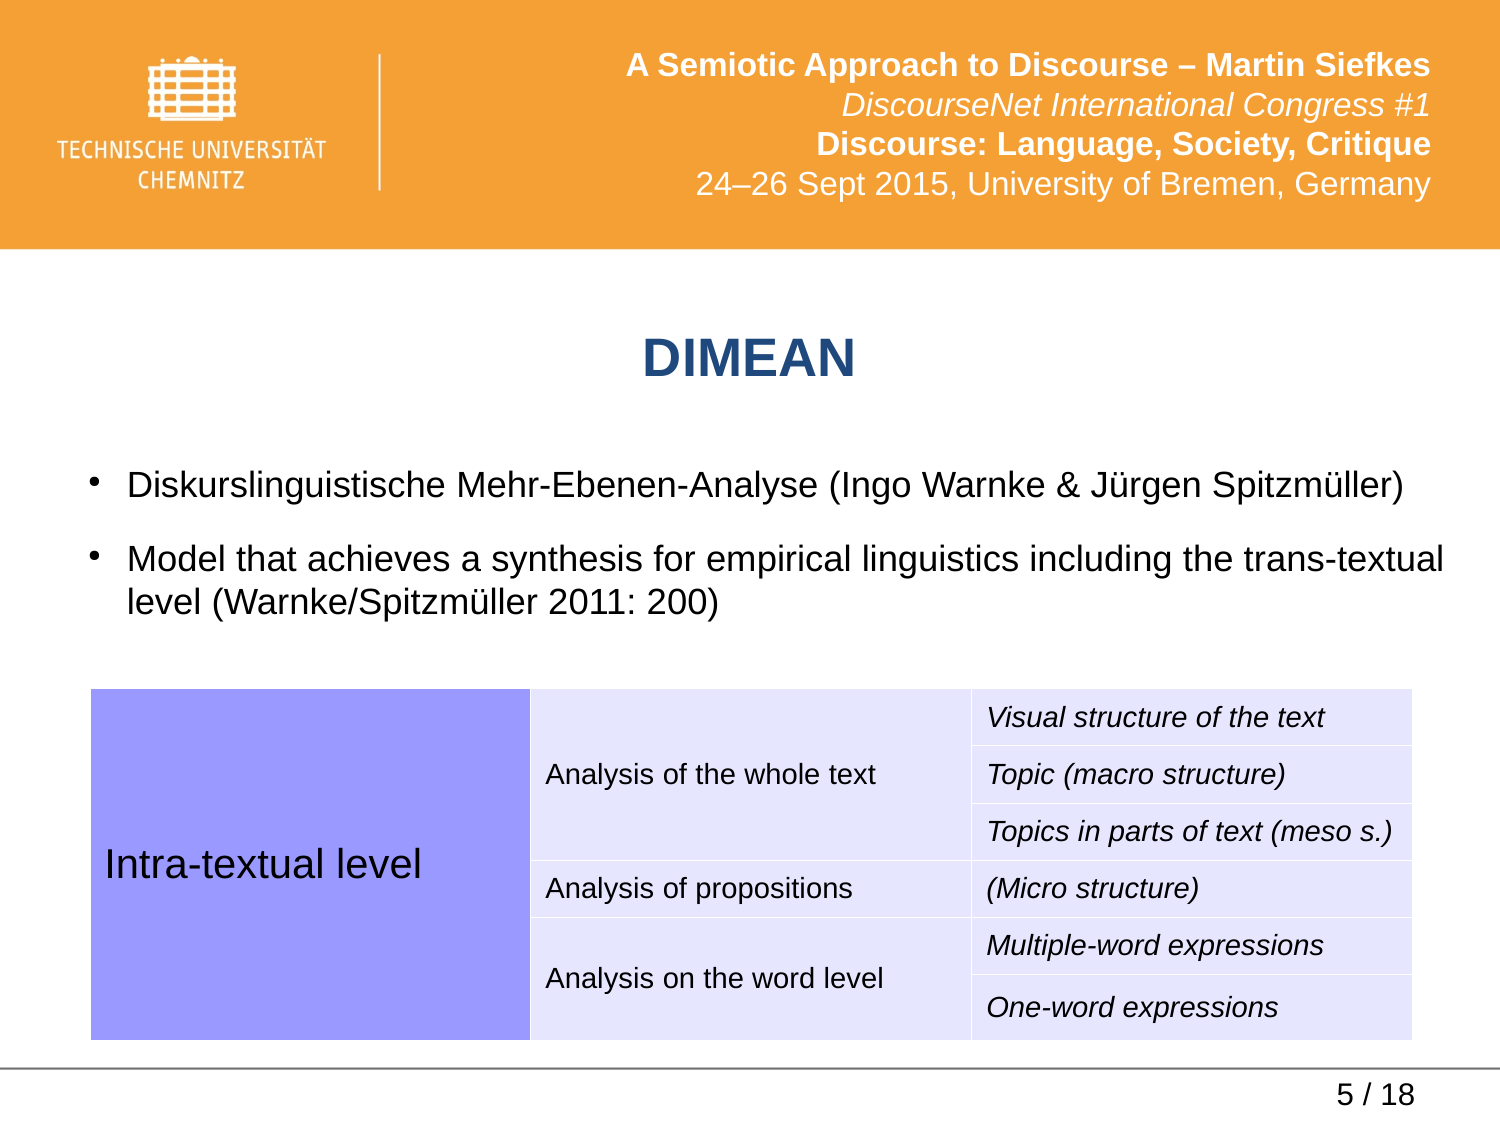

#
DIMEAN
Diskurslinguistische Mehr-Ebenen-Analyse (Ingo Warnke & Jürgen Spitzmüller)
Model that achieves a synthesis for empirical linguistics including the trans-textual level (Warnke/Spitzmüller 2011: 200)
| Intra-textual level | Analysis of the whole text | Visual structure of the text |
| --- | --- | --- |
| | | Topic (macro structure) |
| | | Topics in parts of text (meso s.) |
| | Analysis of propositions | (Micro structure) |
| | Analysis on the word level | Multiple-word expressions |
| | | One-word expressions |